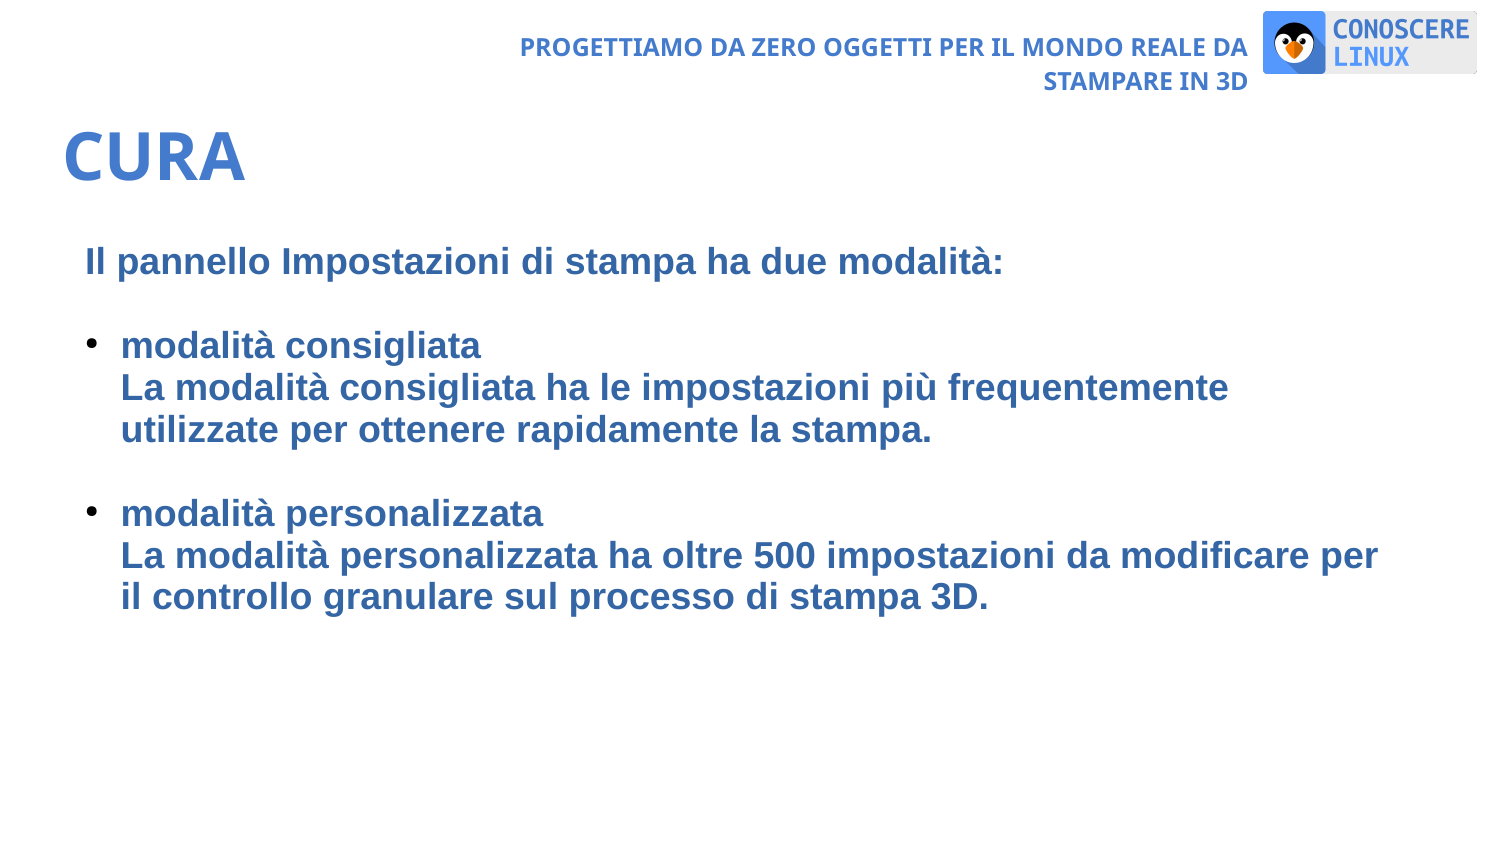

PROGETTIAMO DA ZERO OGGETTI PER IL MONDO REALE DA STAMPARE IN 3D
CURA
Il pannello Impostazioni di stampa ha due modalità:
modalità consigliata
La modalità consigliata ha le impostazioni più frequentemente utilizzate per ottenere rapidamente la stampa.
modalità personalizzata
La modalità personalizzata ha oltre 500 impostazioni da modificare per il controllo granulare sul processo di stampa 3D.